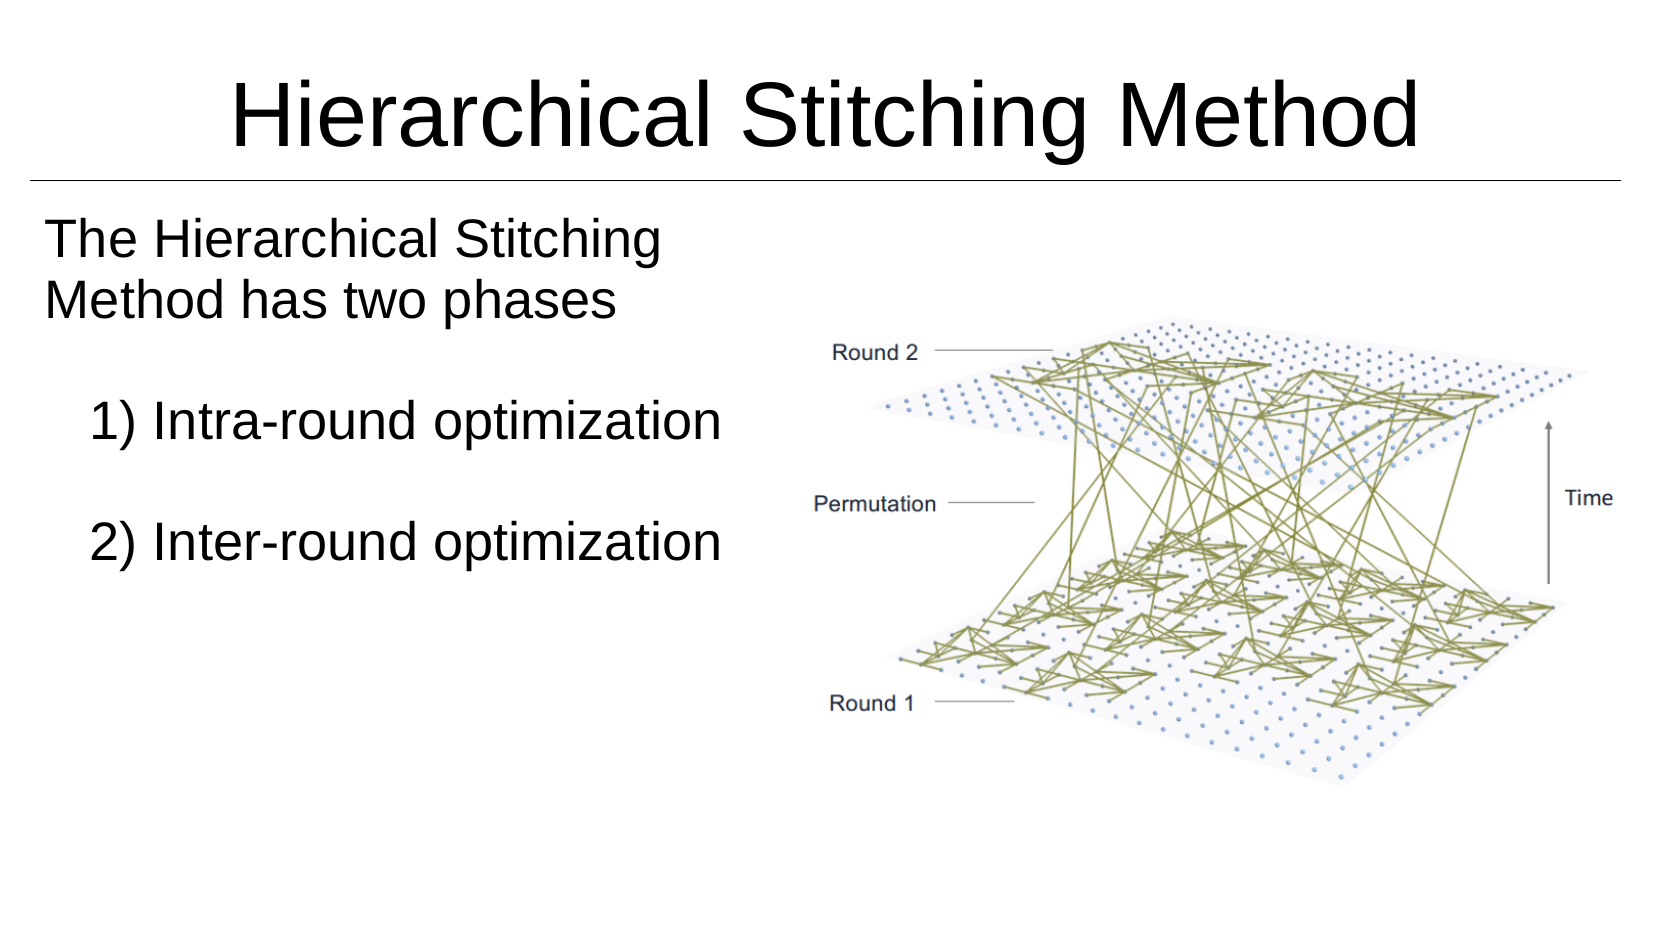

# Hierarchical Stitching Method
The Hierarchical Stitching Method has two phases
 1) Intra-round optimization
 2) Inter-round optimization